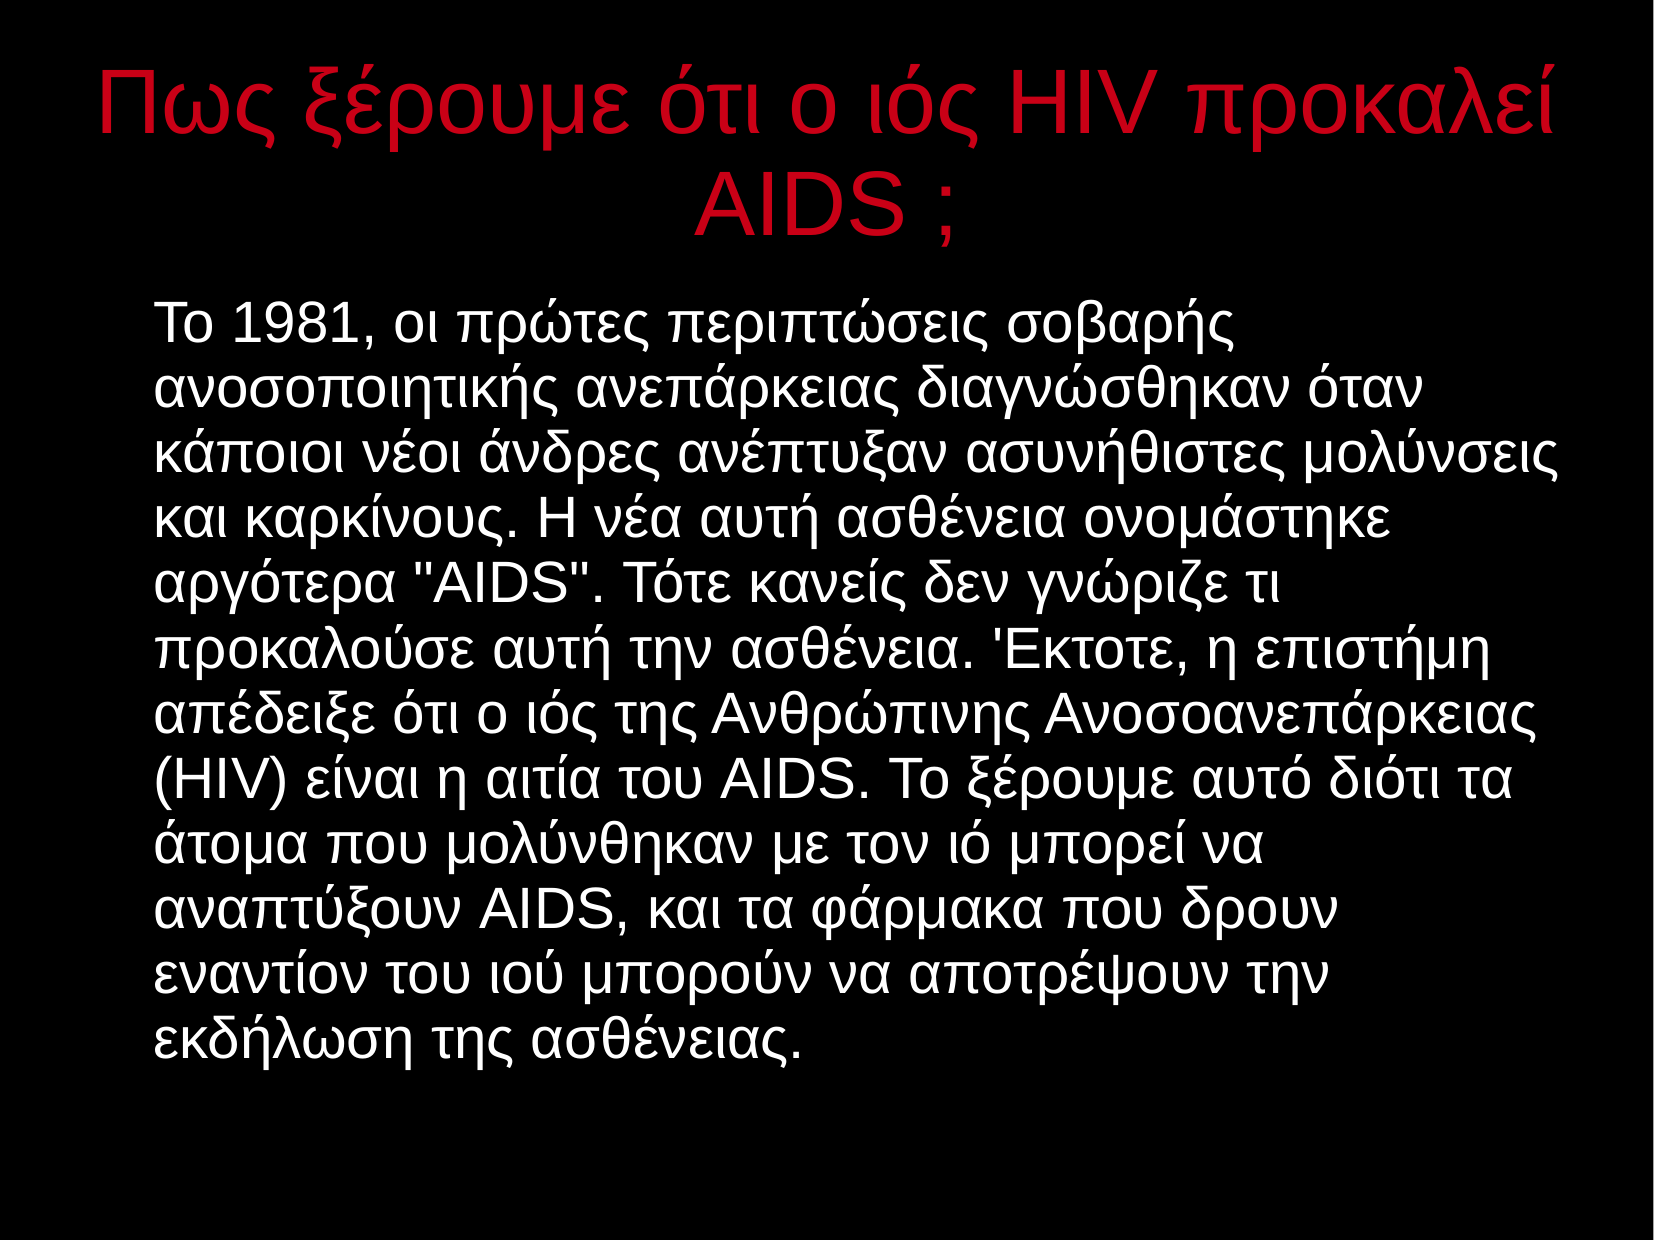

# Πως ξέρουμε ότι ο ιός HIV προκαλεί AIDS ;
Το 1981, οι πρώτες περιπτώσεις σοβαρής ανοσοποιητικής ανεπάρκειας διαγνώσθηκαν όταν κάποιοι νέοι άνδρες ανέπτυξαν ασυνήθιστες μολύνσεις και καρκίνους. Η νέα αυτή ασθένεια ονομάστηκε αργότερα "AIDS". Τότε κανείς δεν γνώριζε τι προκαλούσε αυτή την ασθένεια. 'Εκτοτε, η επιστήμη απέδειξε ότι ο ιός της Ανθρώπινης Ανοσοανεπάρκειας (HIV) είναι η αιτία του AIDS. Το ξέρουμε αυτό διότι τα άτομα που μολύνθηκαν με τον ιό μπορεί να αναπτύξουν AIDS, και τα φάρμακα που δρουν εναντίον του ιού μπορούν να αποτρέψουν την εκδήλωση της ασθένειας.